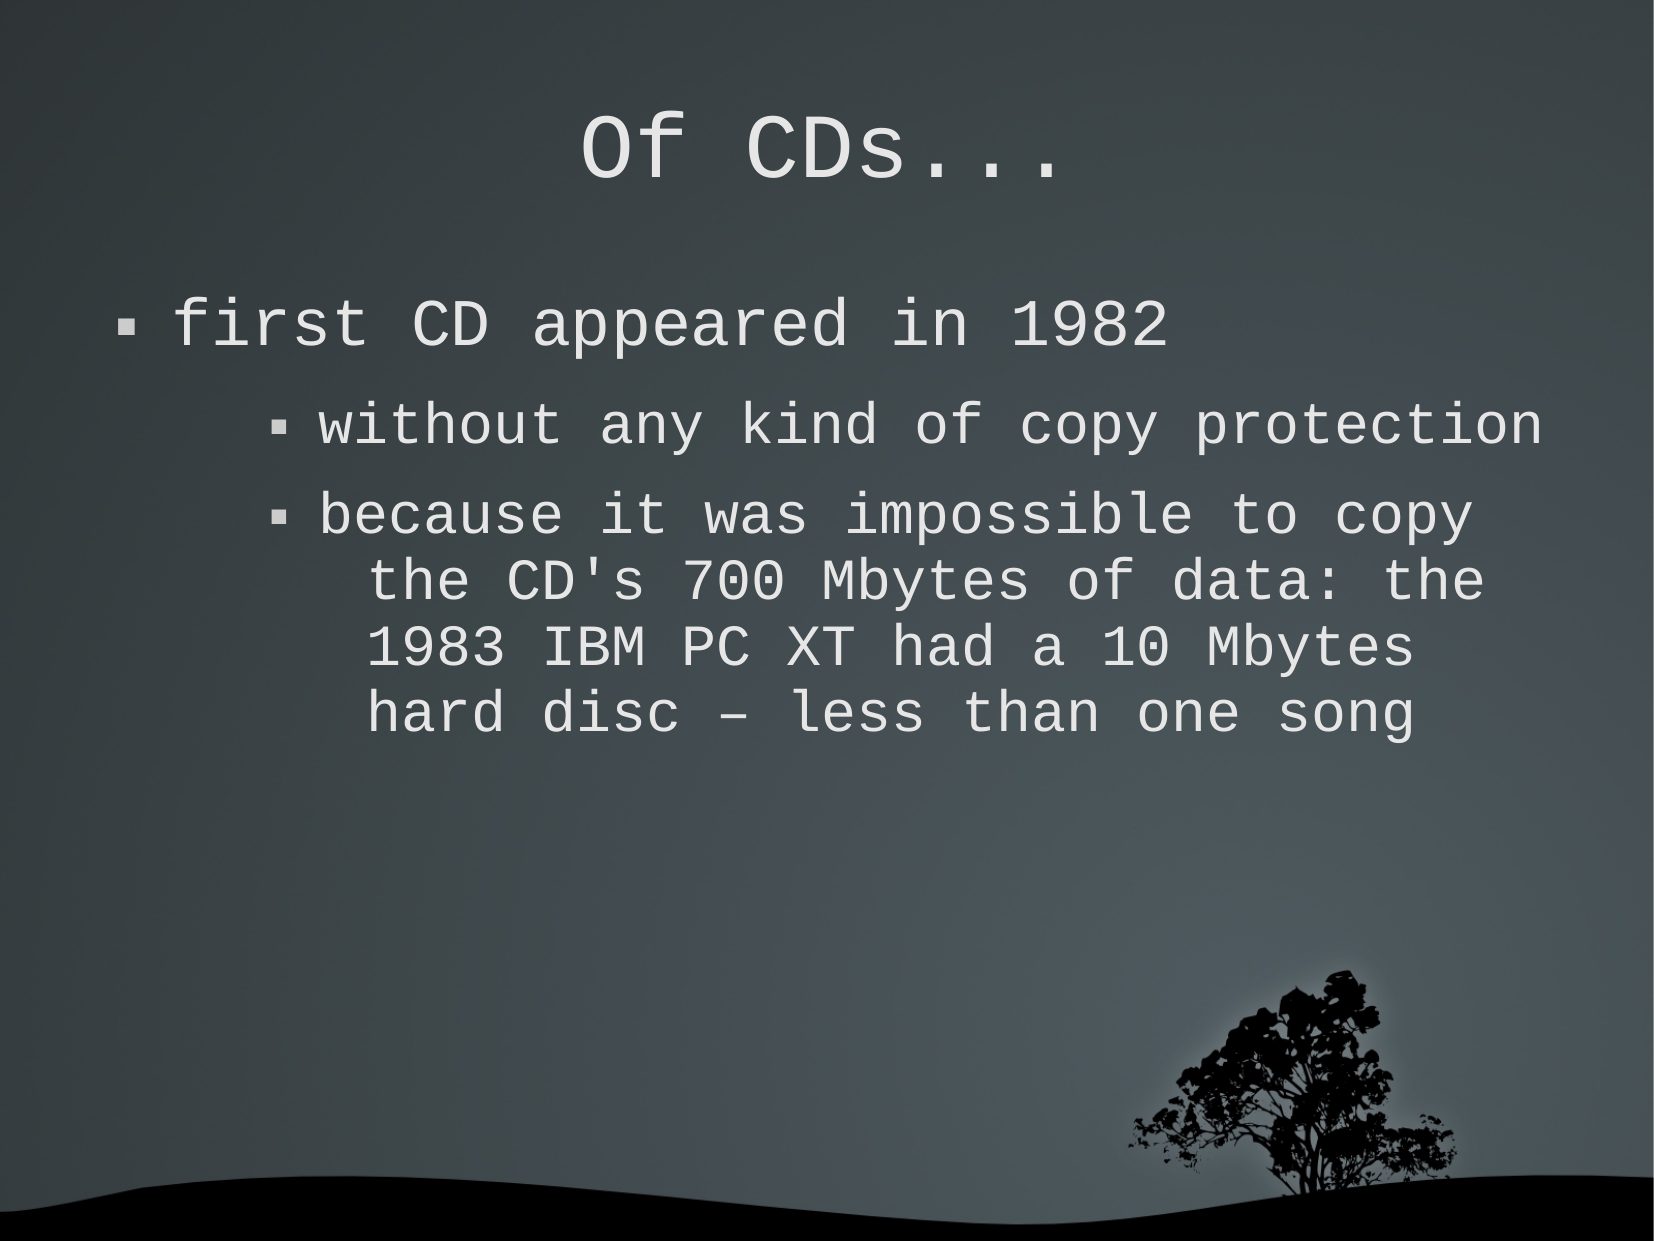

# Of CDs...
first CD appeared in 1982
without any kind of copy protection
because it was impossible to copy the CD's 700 Mbytes of data: the 1983 IBM PC XT had a 10 Mbytes hard disc – less than one song